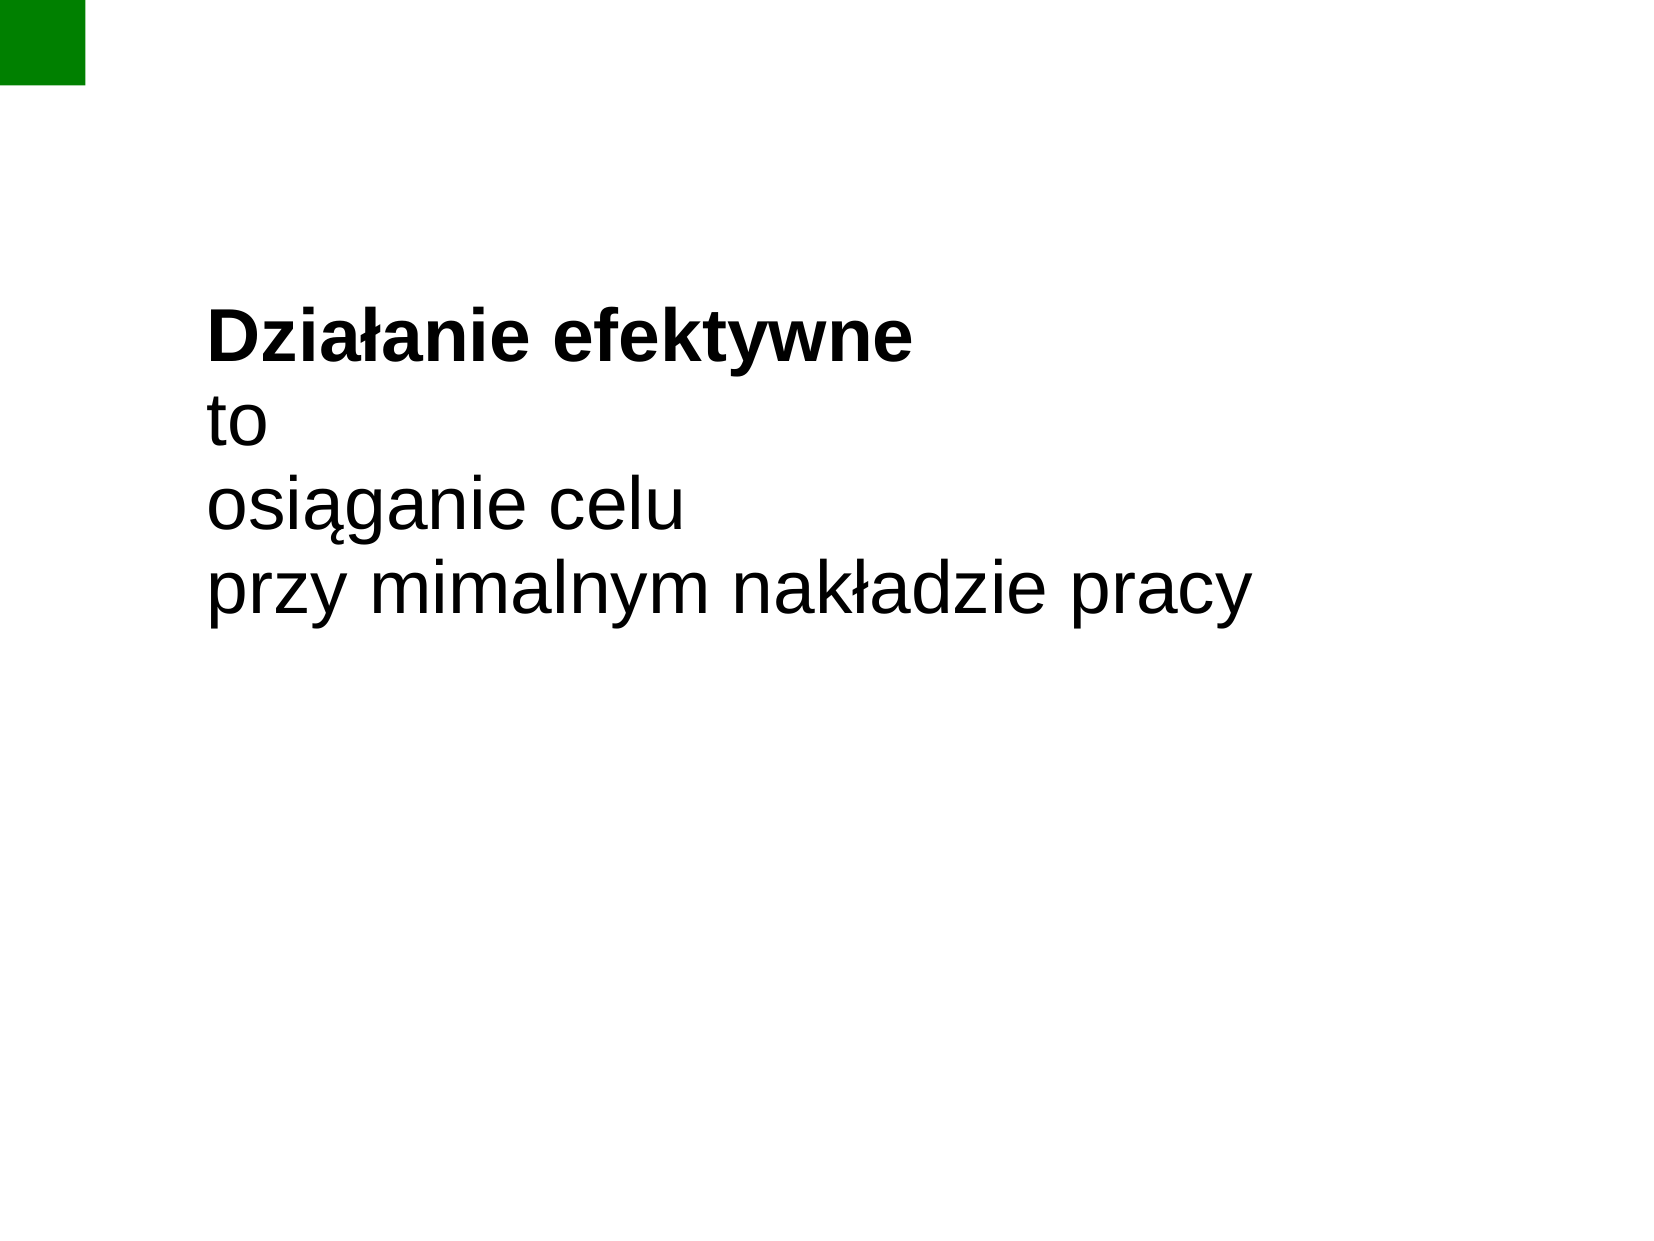

Działanie efektywne
to
osiąganie celu
przy mimalnym nakładzie pracy